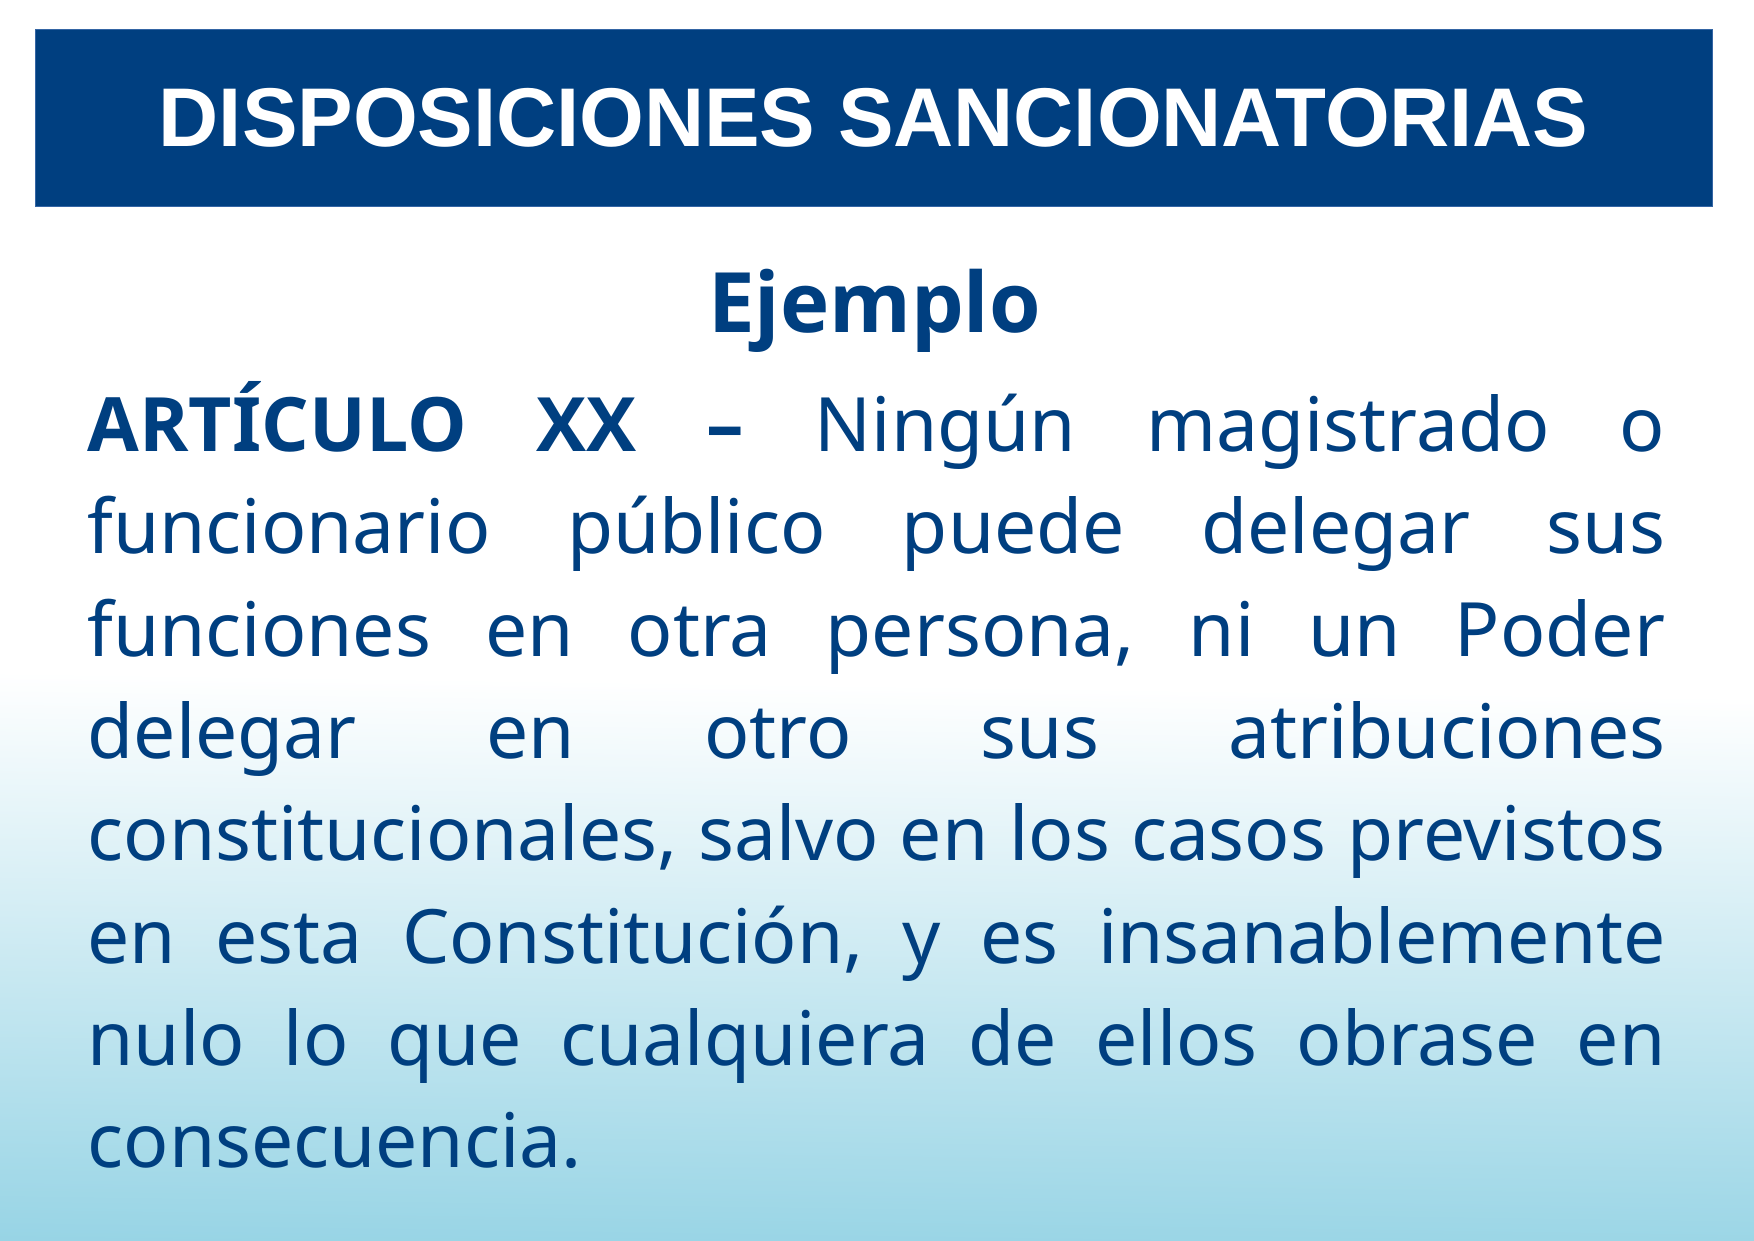

DISPOSICIONES SANCIONATORIAS
Ejemplo
# ARTÍCULO XX – Ningún magistrado o funcionario público puede delegar sus funciones en otra persona, ni un Poder delegar en otro sus atribuciones constitucionales, salvo en los casos previstos en esta Constitución, y es insanablemente nulo lo que cualquiera de ellos obrase en consecuencia.